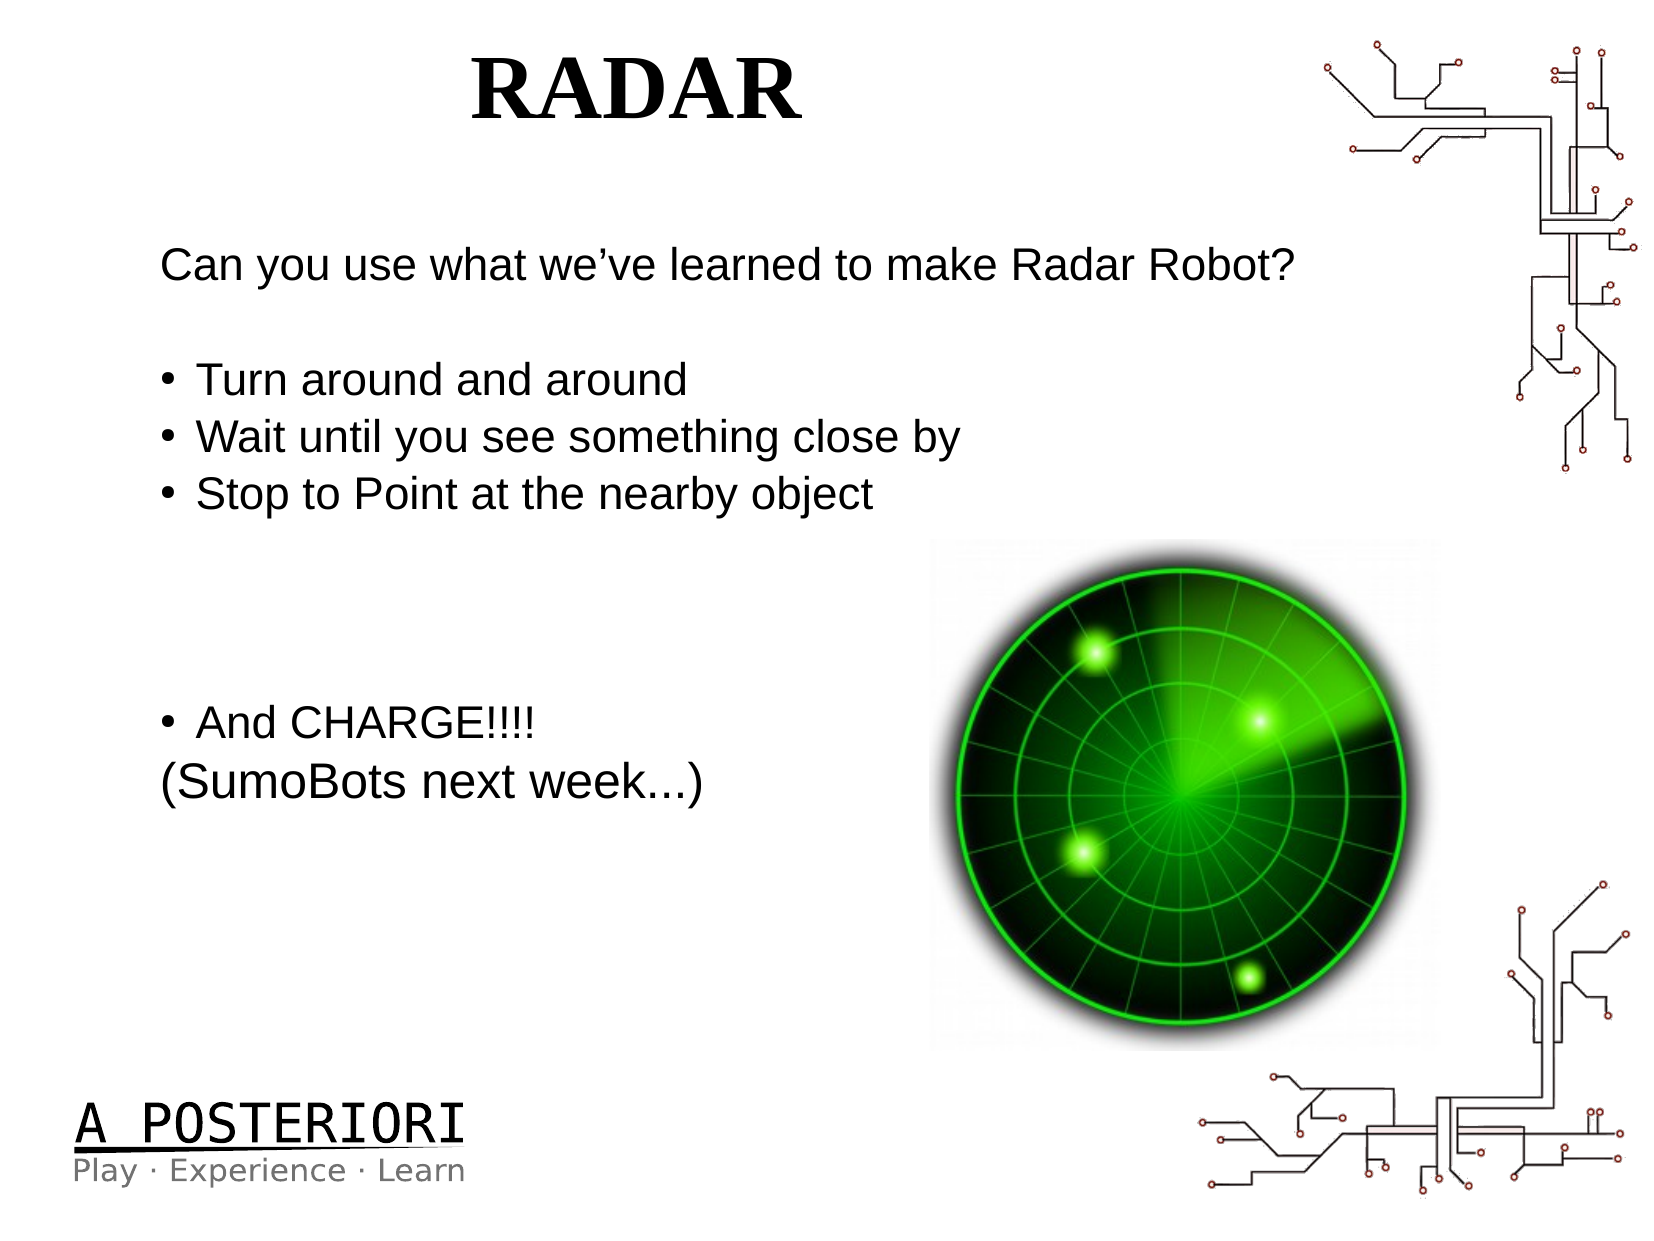

# RADAR
Can you use what we’ve learned to make Radar Robot?
Turn around and around
Wait until you see something close by
Stop to Point at the nearby object
And CHARGE!!!!
(SumoBots next week...)